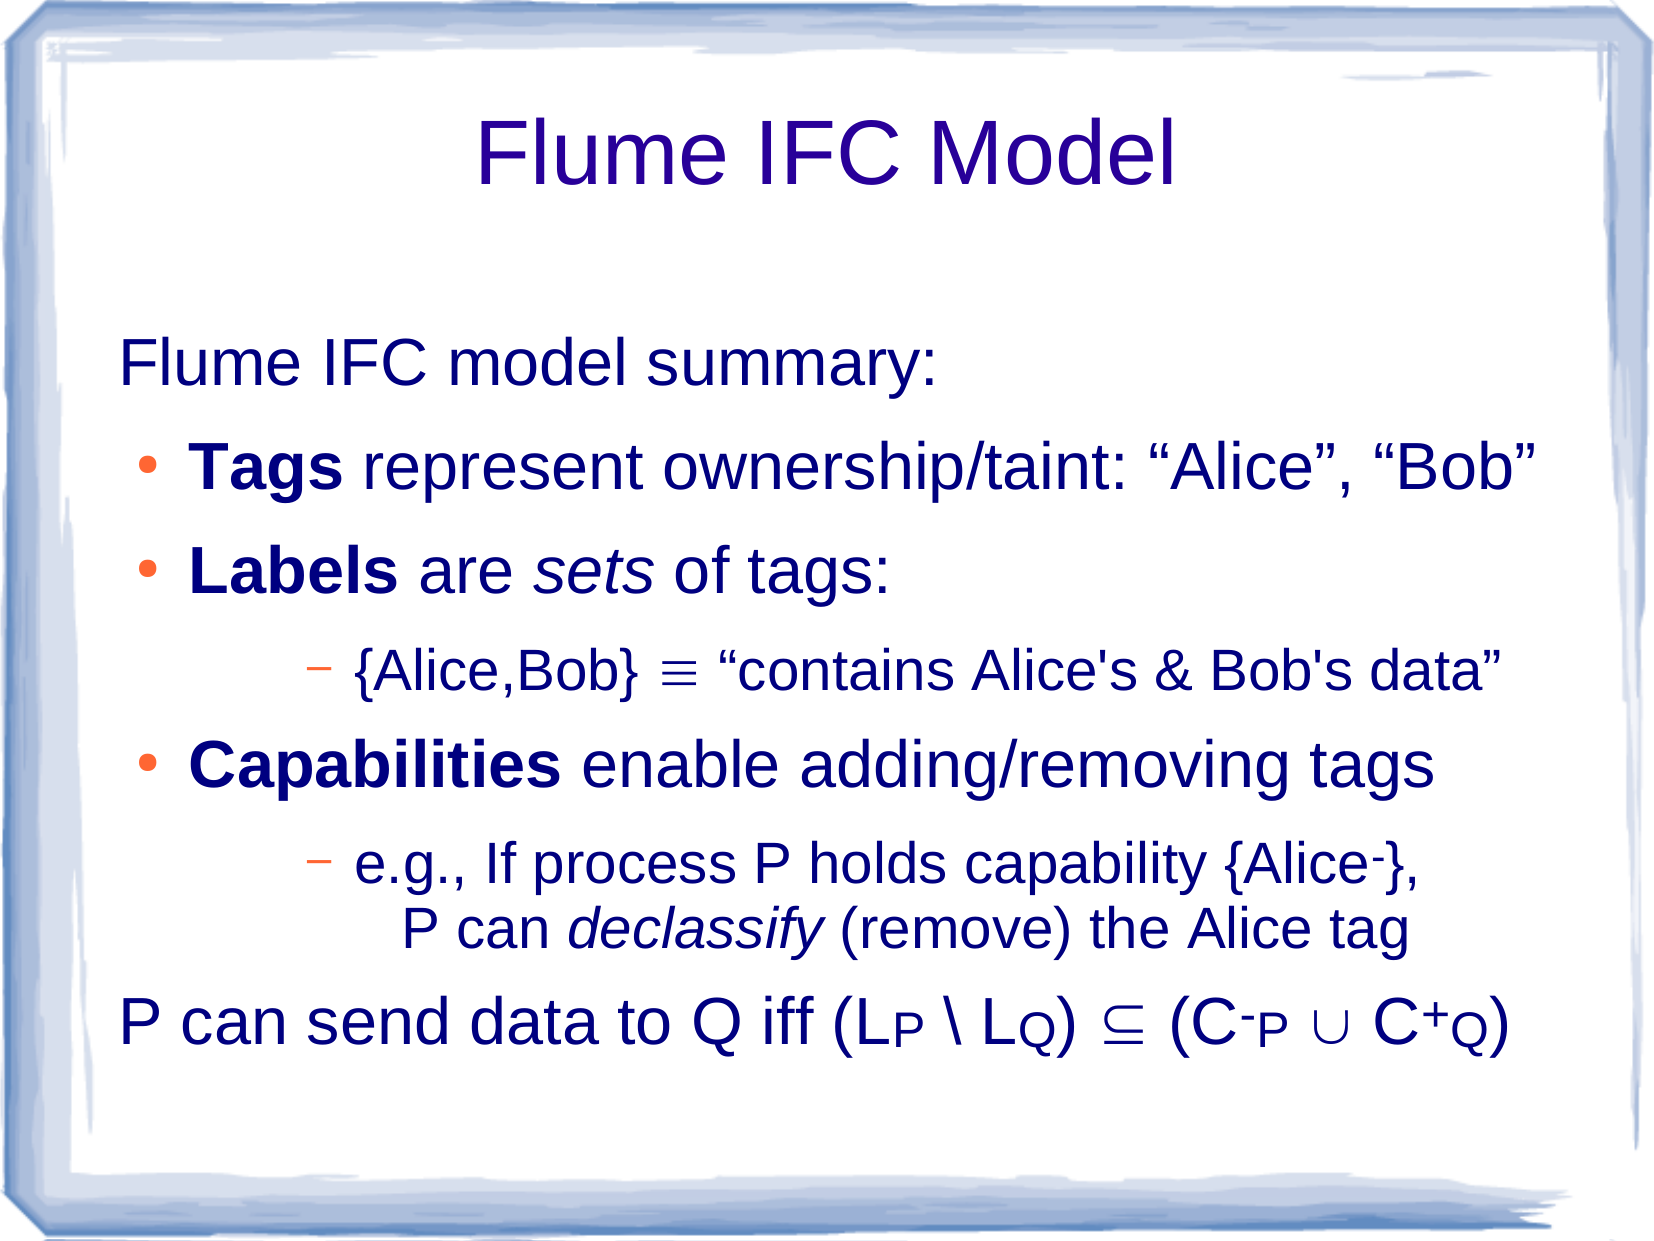

# Flume IFC Model
Flume IFC model summary:
Tags represent ownership/taint: “Alice”, “Bob”
Labels are sets of tags:
{Alice,Bob} ≡ “contains Alice's & Bob's data”
Capabilities enable adding/removing tags
e.g., If process P holds capability {Alice-},
P can declassify (remove) the Alice tag
P can send data to Q iff (LP \ LQ) ⊆ (C-P ∪ C+Q)